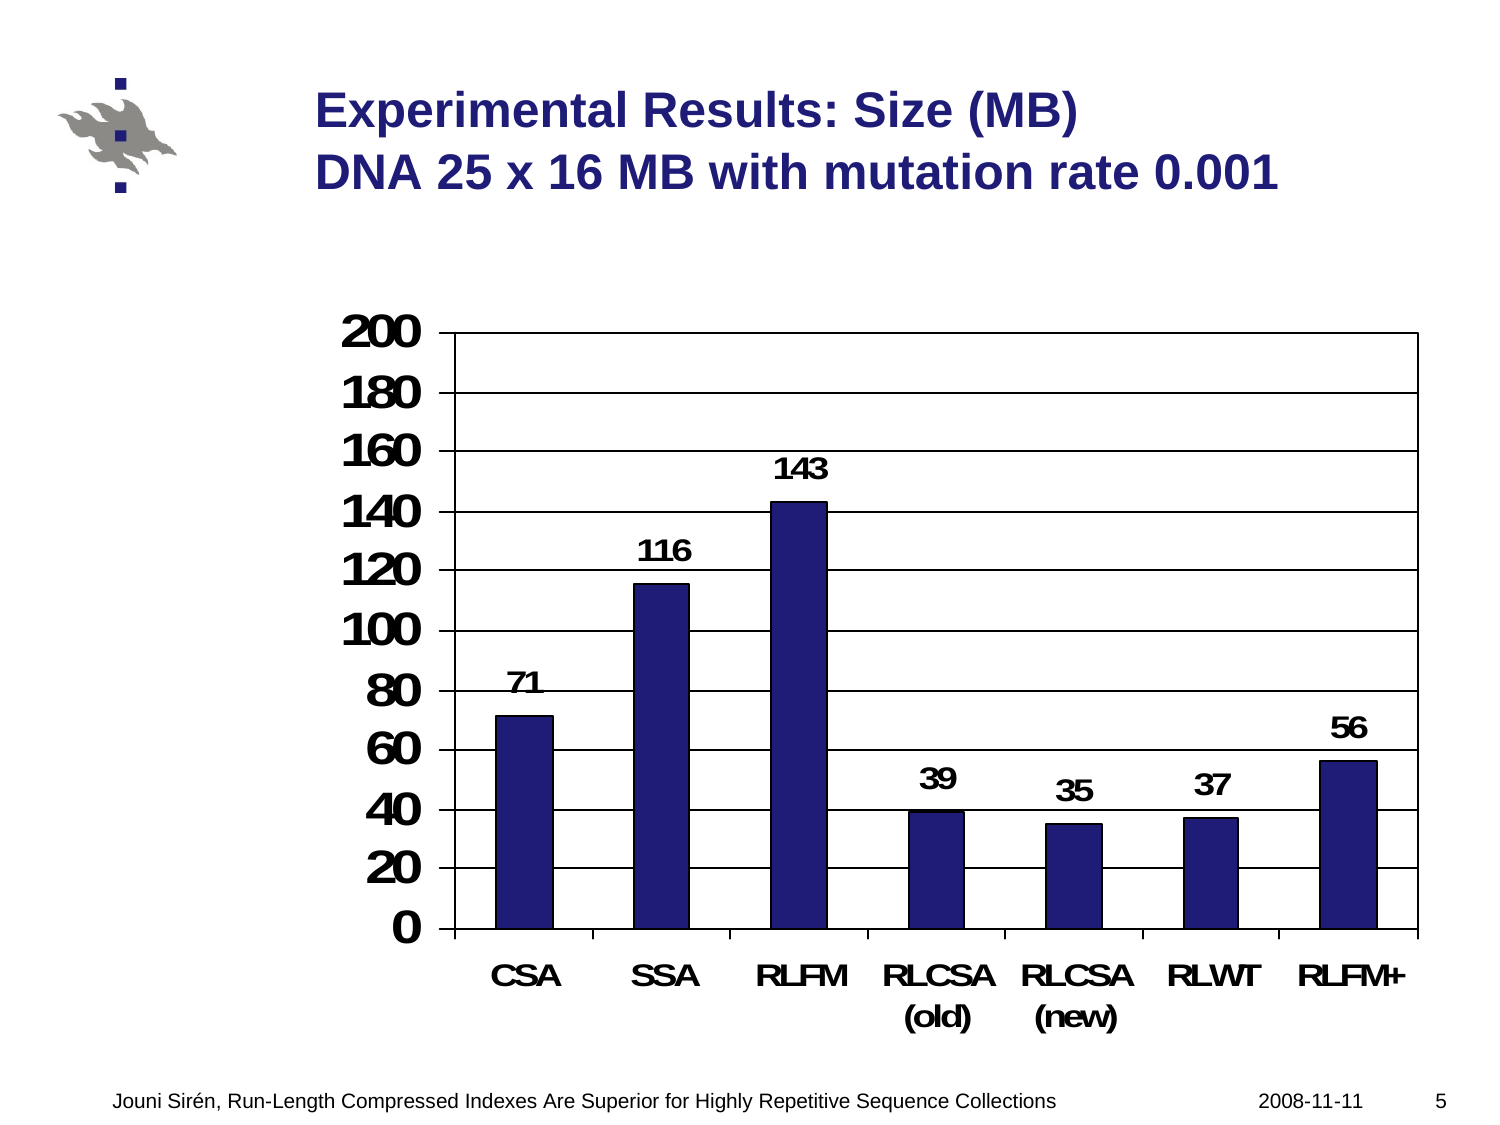

# Experimental Results: Size (MB) DNA 25 x 16 MB with mutation rate 0.001
Jouni Sirén, Run-Length Compressed Indexes Are Superior for Highly Repetitive Sequence Collections
2008-11-11
5